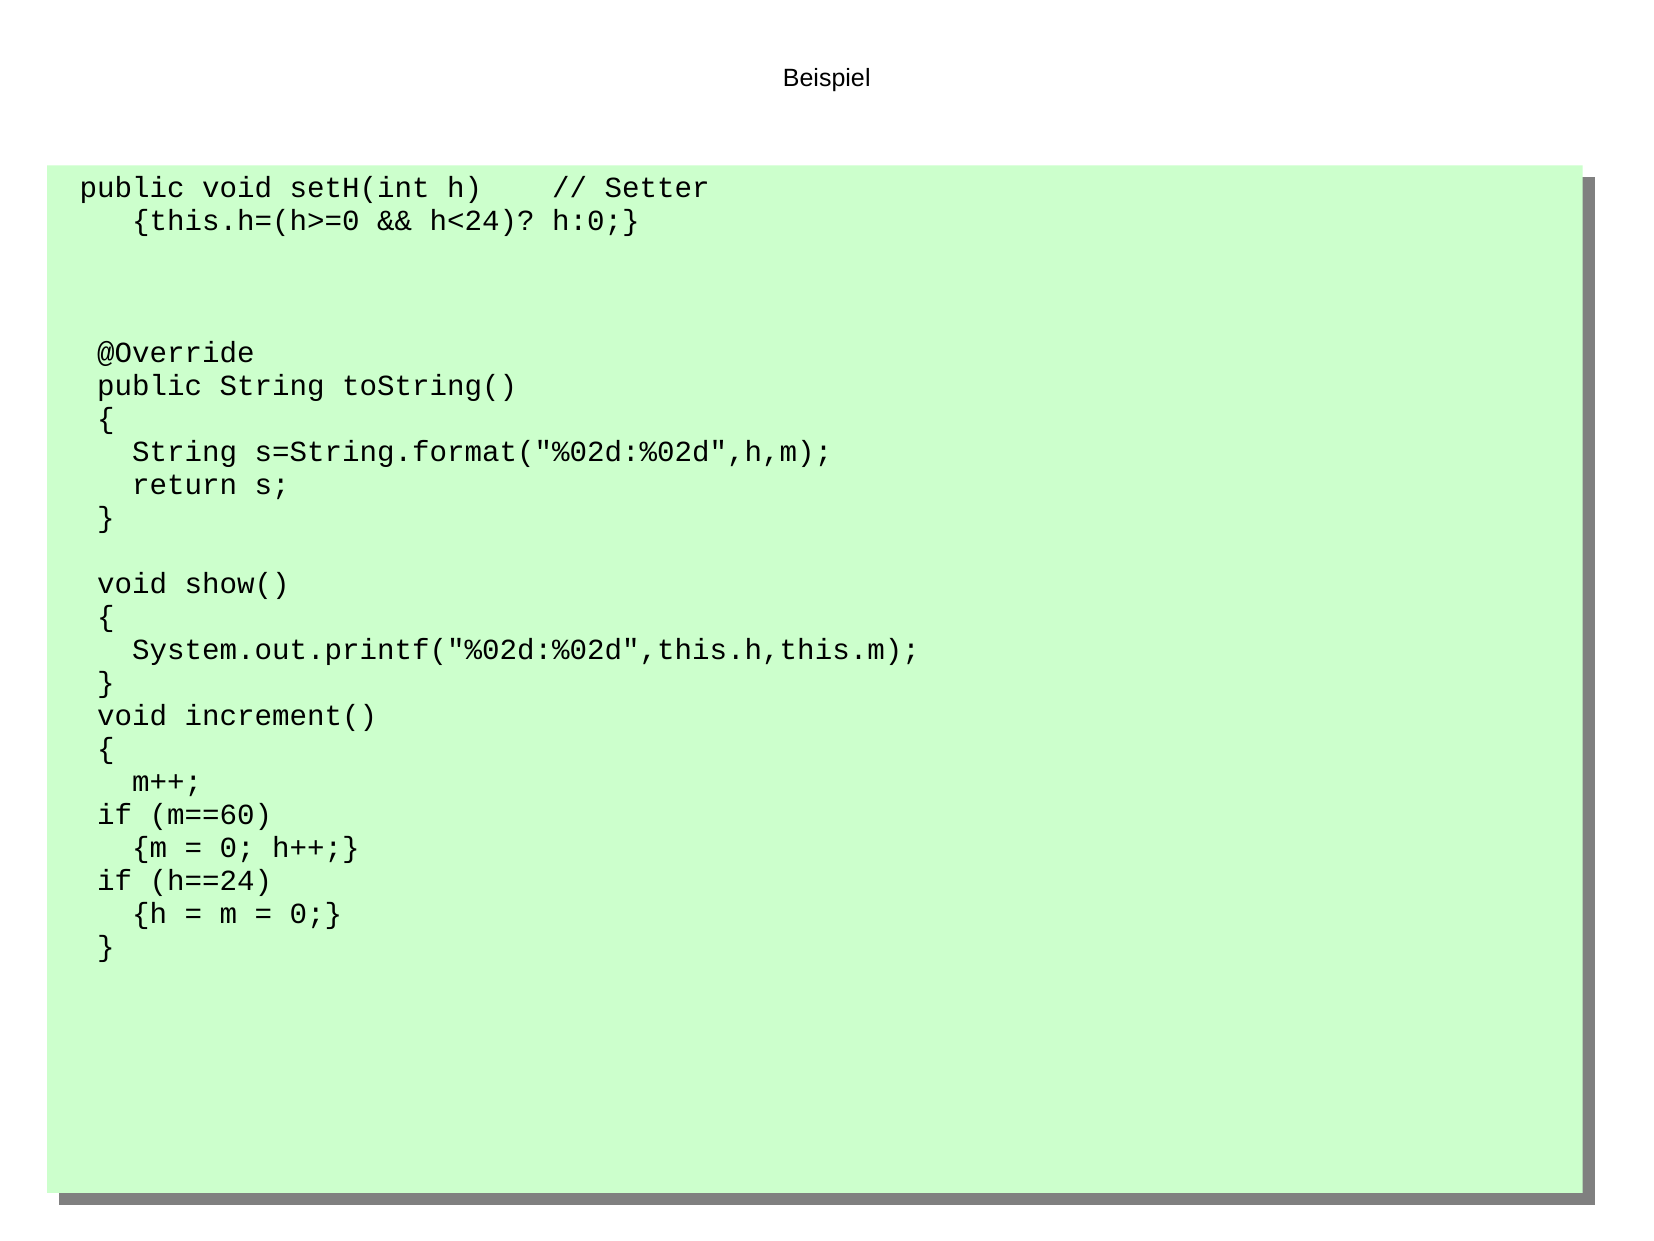

# Beispiel
 public void setH(int h) // Setter
 {this.h=(h>=0 && h<24)? h:0;}
 @Override
 public String toString()
 {
 String s=String.format("%02d:%02d",h,m);
 return s;
 }
 void show()
 {
 System.out.printf("%02d:%02d",this.h,this.m);
 }
 void increment()
 {
 m++;
 if (m==60)
 {m = 0; h++;}
 if (h==24)
 {h = m = 0;}
 }
3